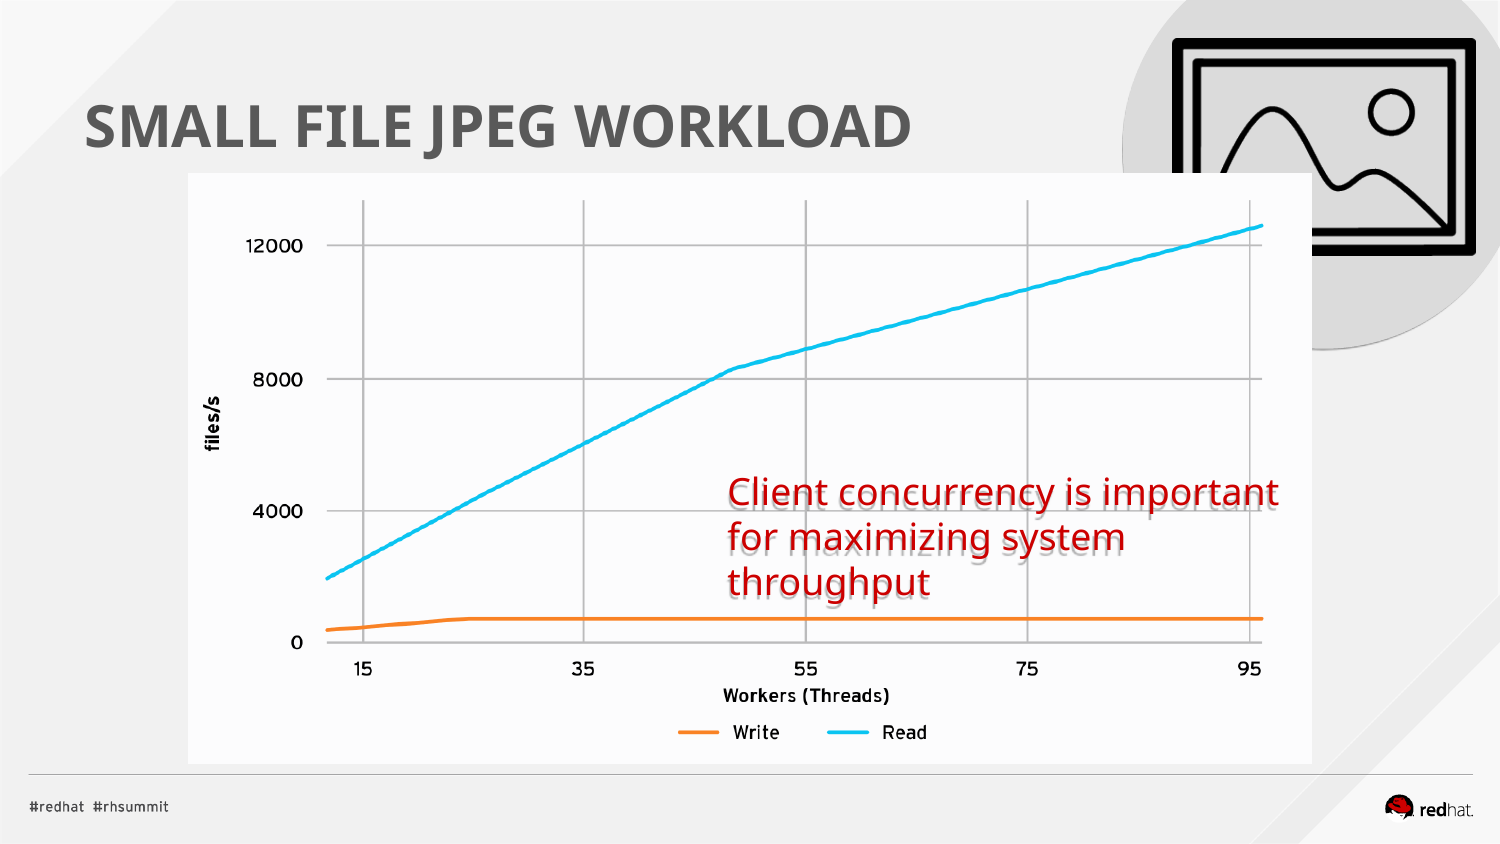

SMALL FILE JPEG WORKLOAD
Client concurrency is important
for maximizing system throughput